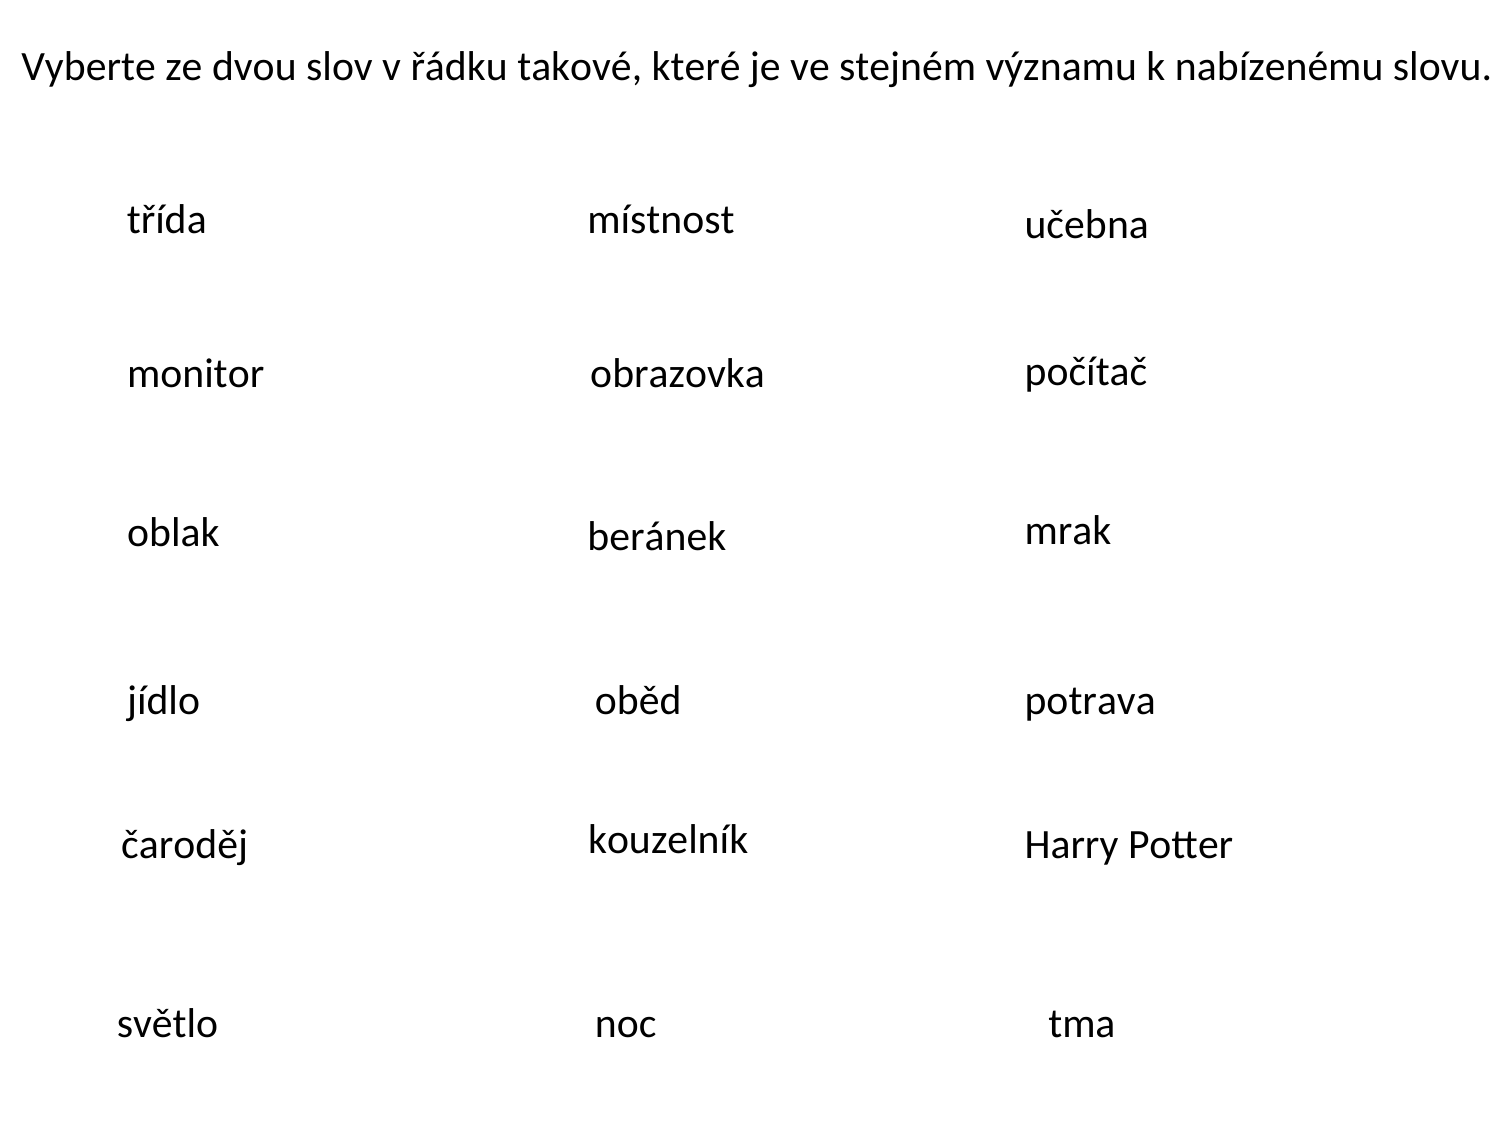

Vyberte ze dvou slov v řádku takové, které je ve stejném významu k nabízenému slovu.
třída
místnost
učebna
počítač
monitor
 obrazovka
mrak
oblak
beránek
jídlo
oběd
potrava
kouzelník
čaroděj
Harry Potter
světlo
noc
tma